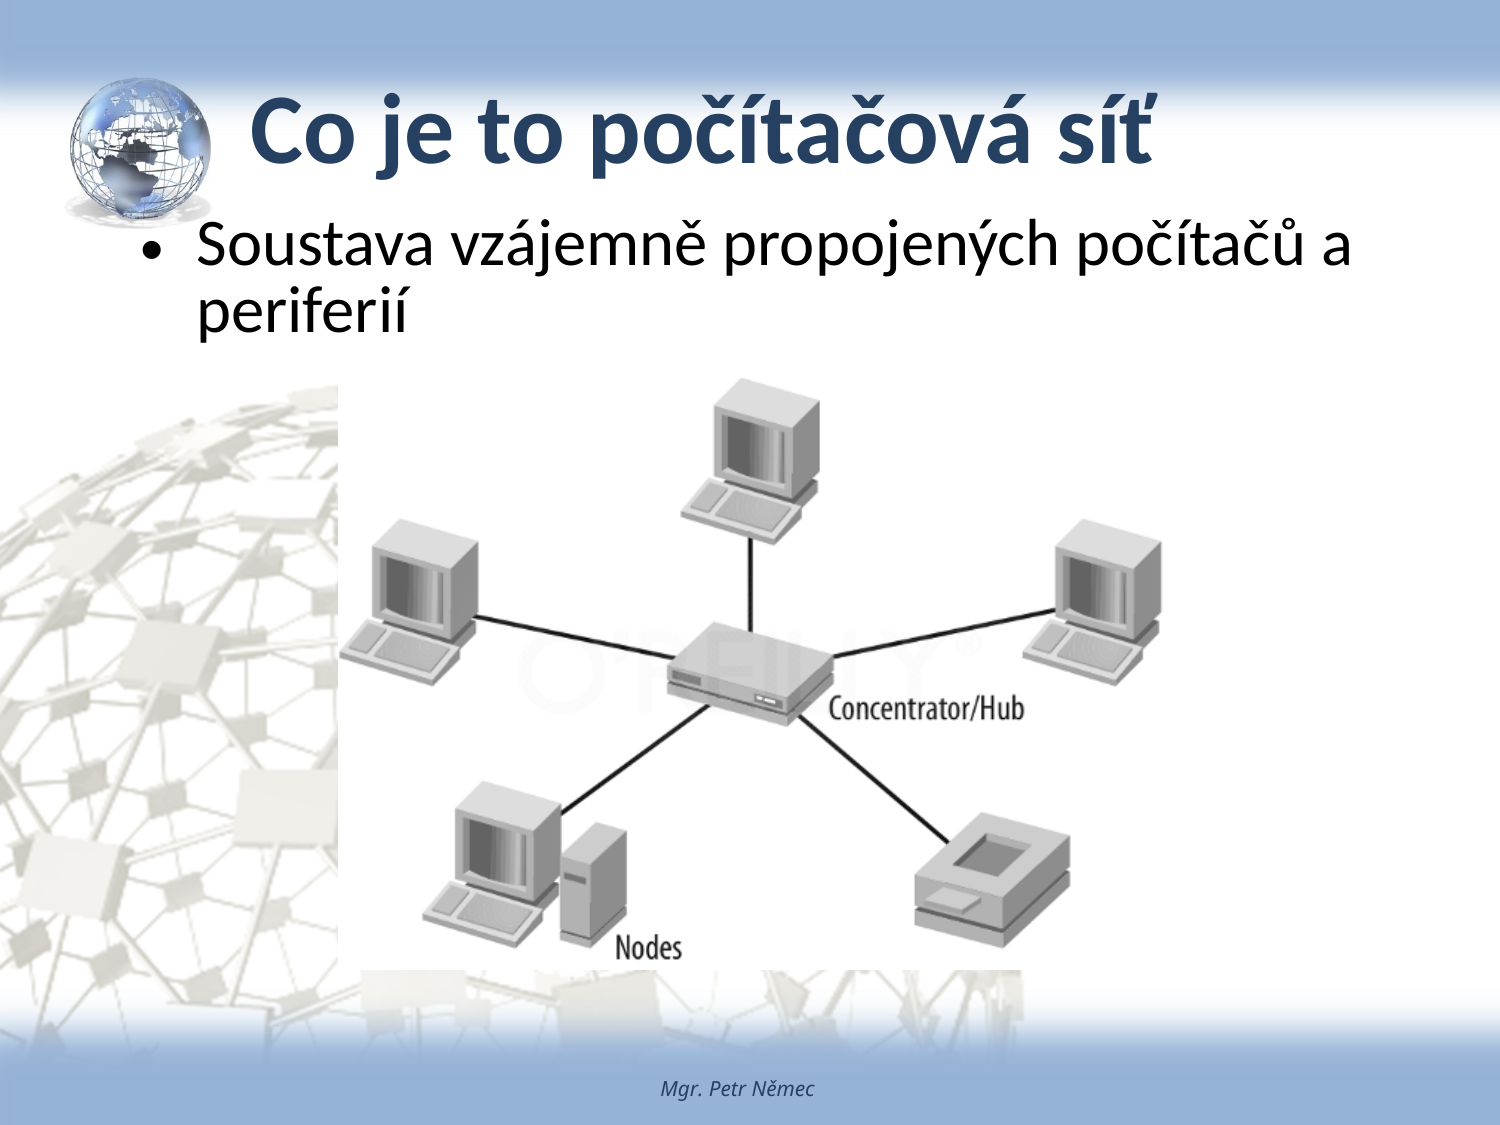

# Co je to počítačová síť
Soustava vzájemně propojených počítačů a periferií